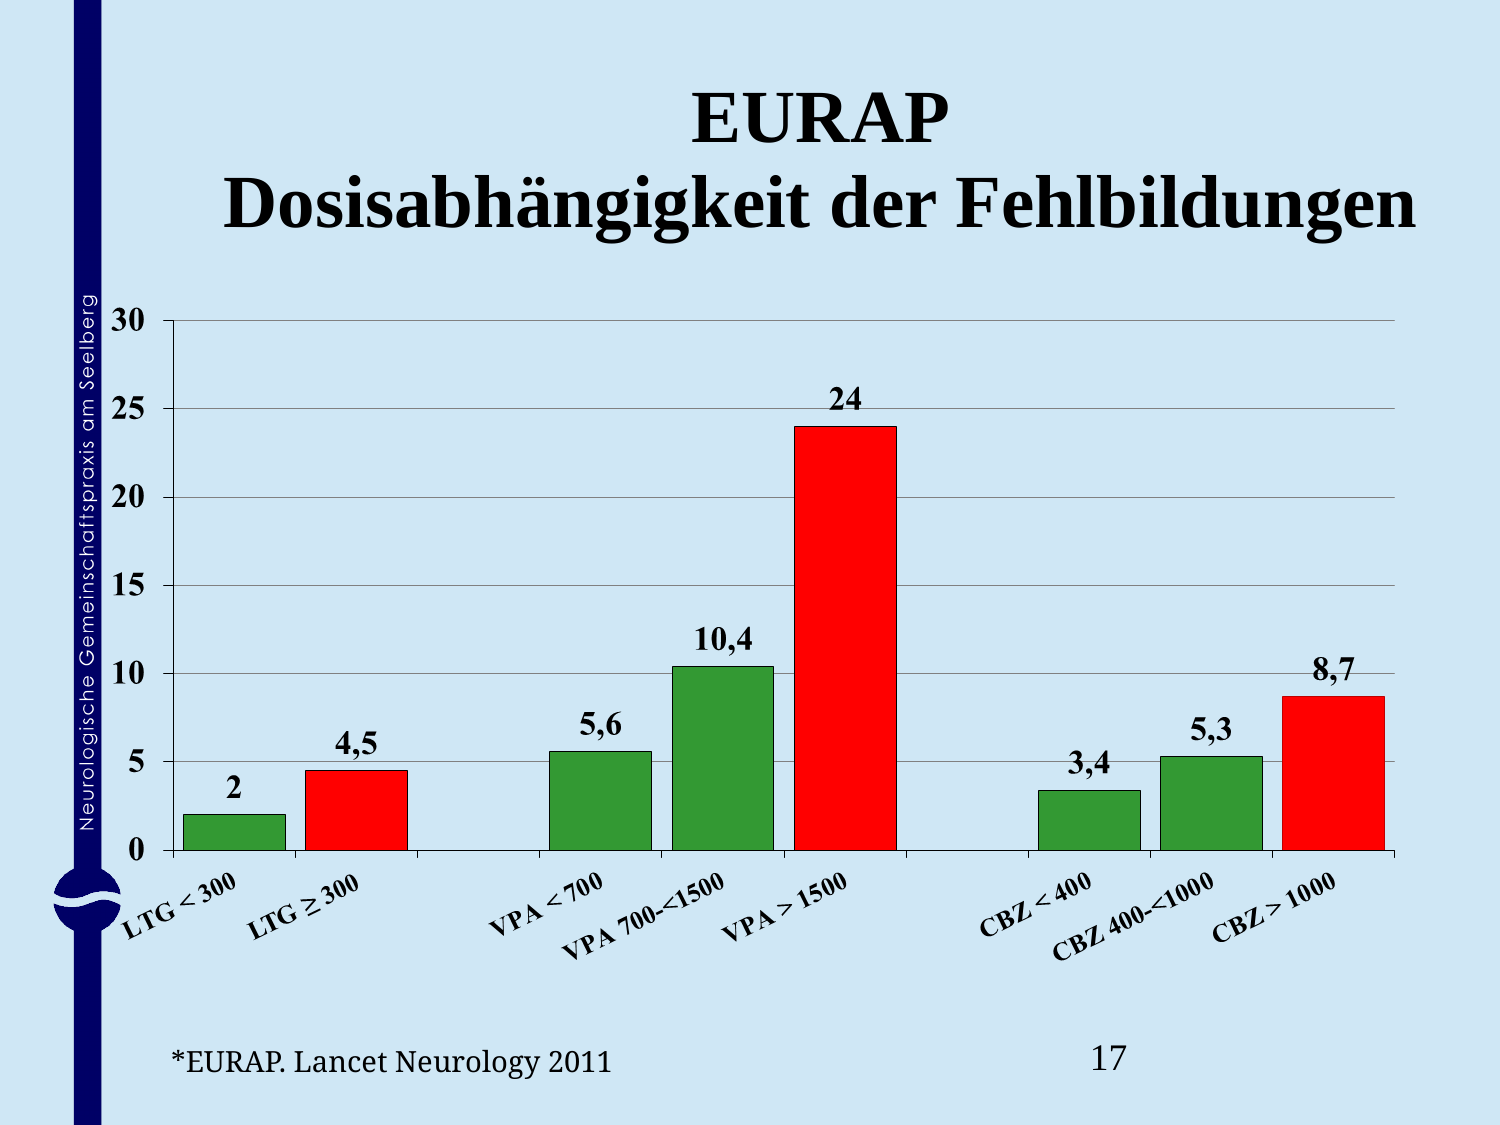

# EURAP Dosisabhängigkeit der Fehlbildungen
*EURAP. Lancet Neurology 2011